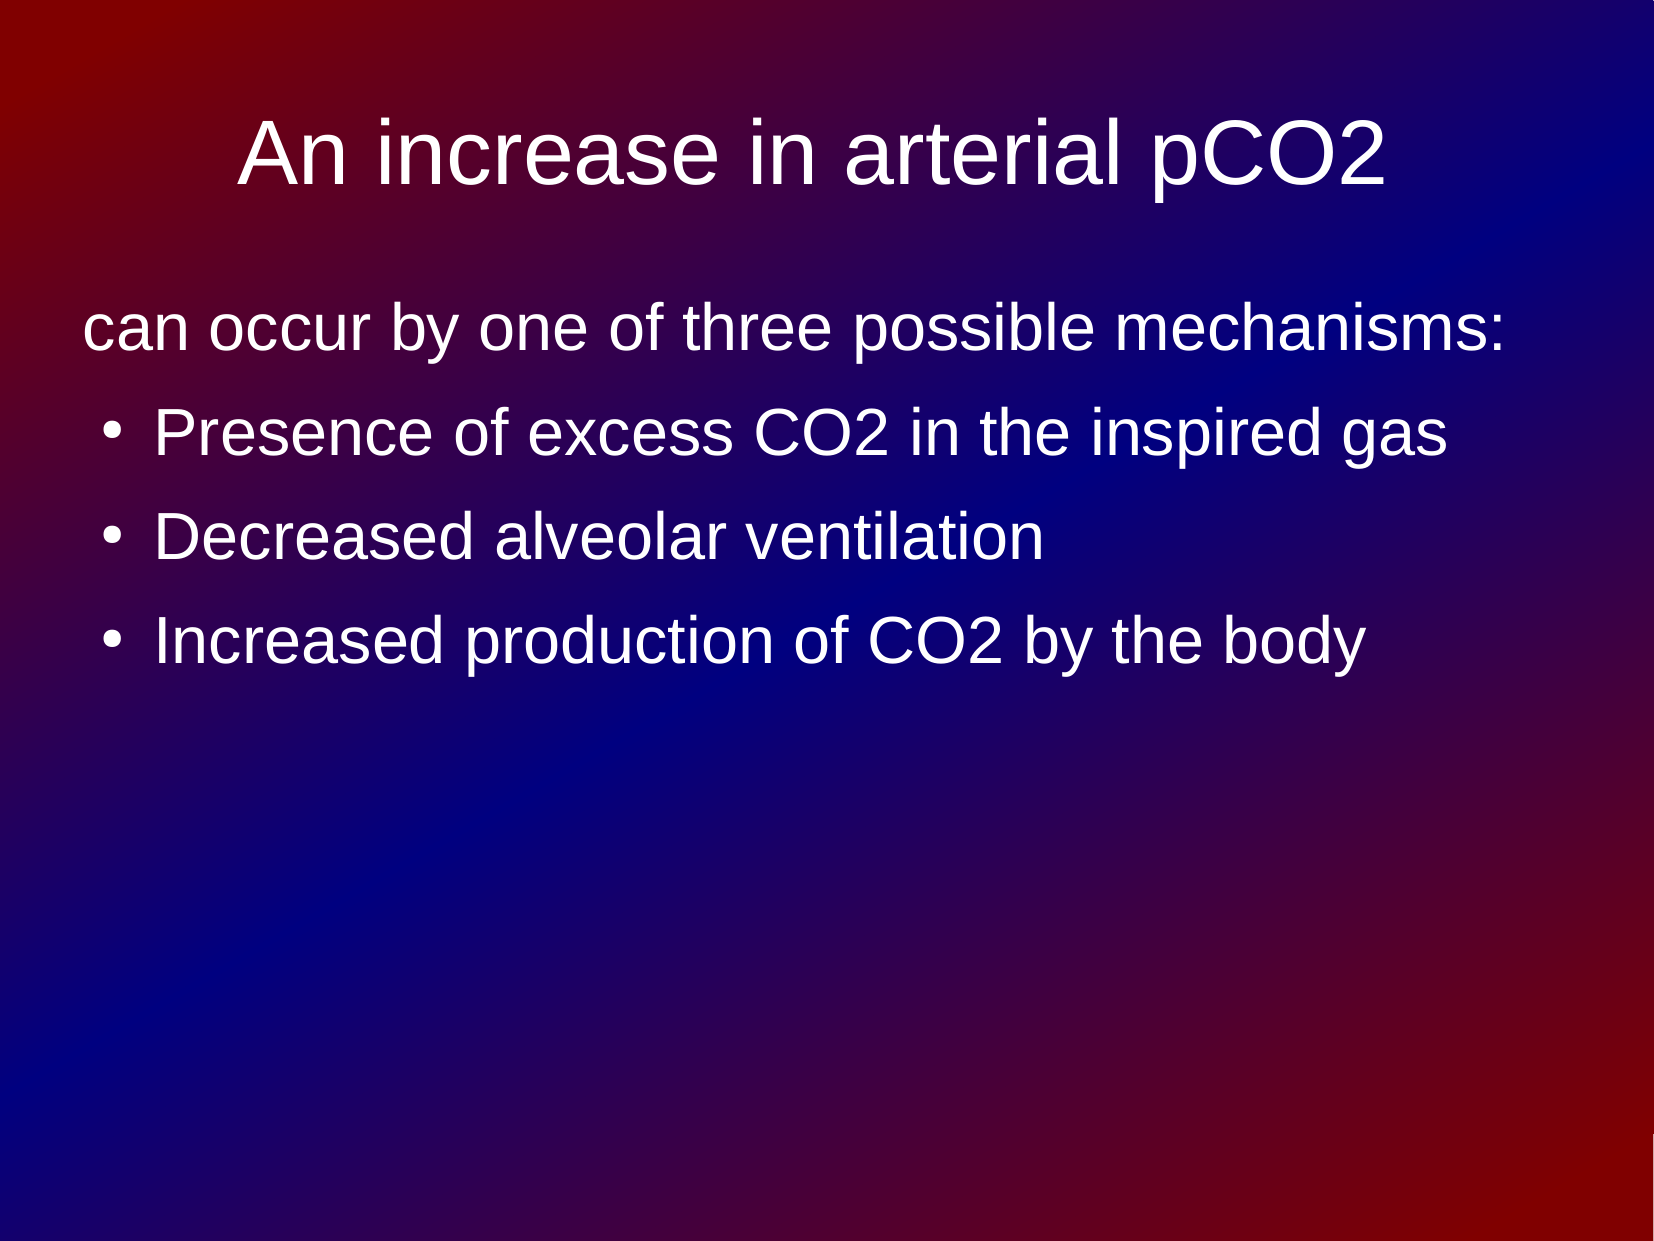

# An increase in arterial pCO2
can occur by one of three possible mechanisms:
Presence of excess CO2 in the inspired gas
Decreased alveolar ventilation
Increased production of CO2 by the body